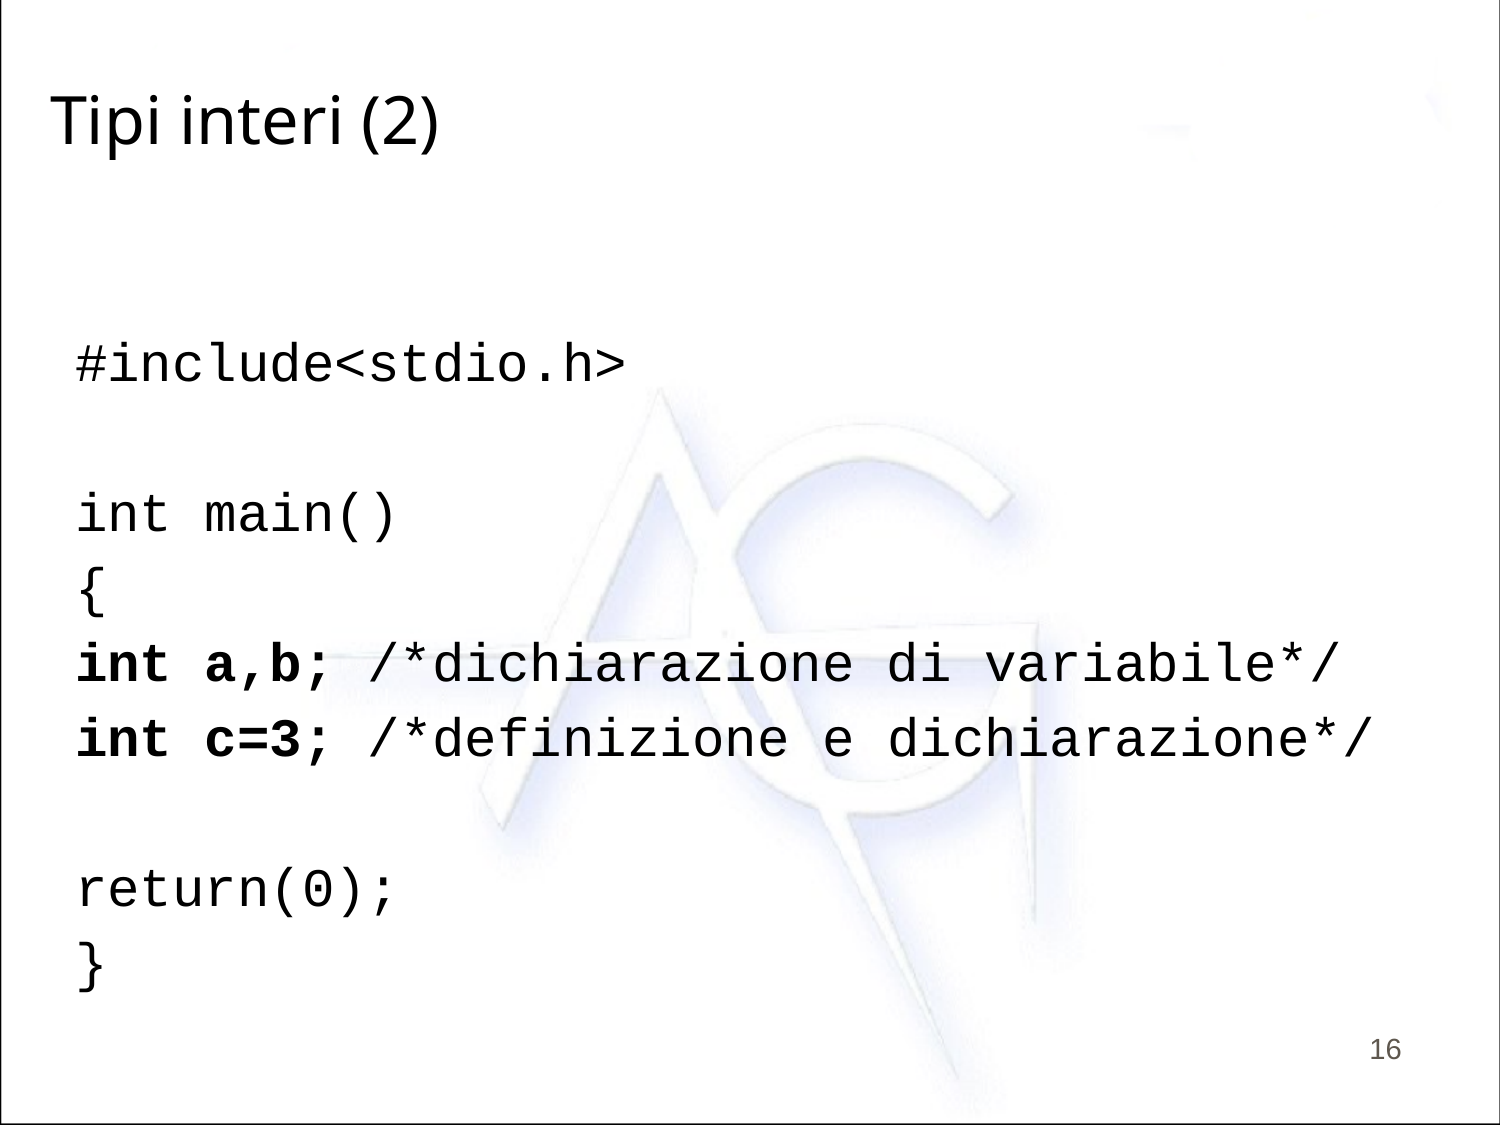

# Tipi interi (2)
#include<stdio.h>
int main()
{
int a,b; /*dichiarazione di variabile*/
int c=3; /*definizione e dichiarazione*/
return(0);
}
16